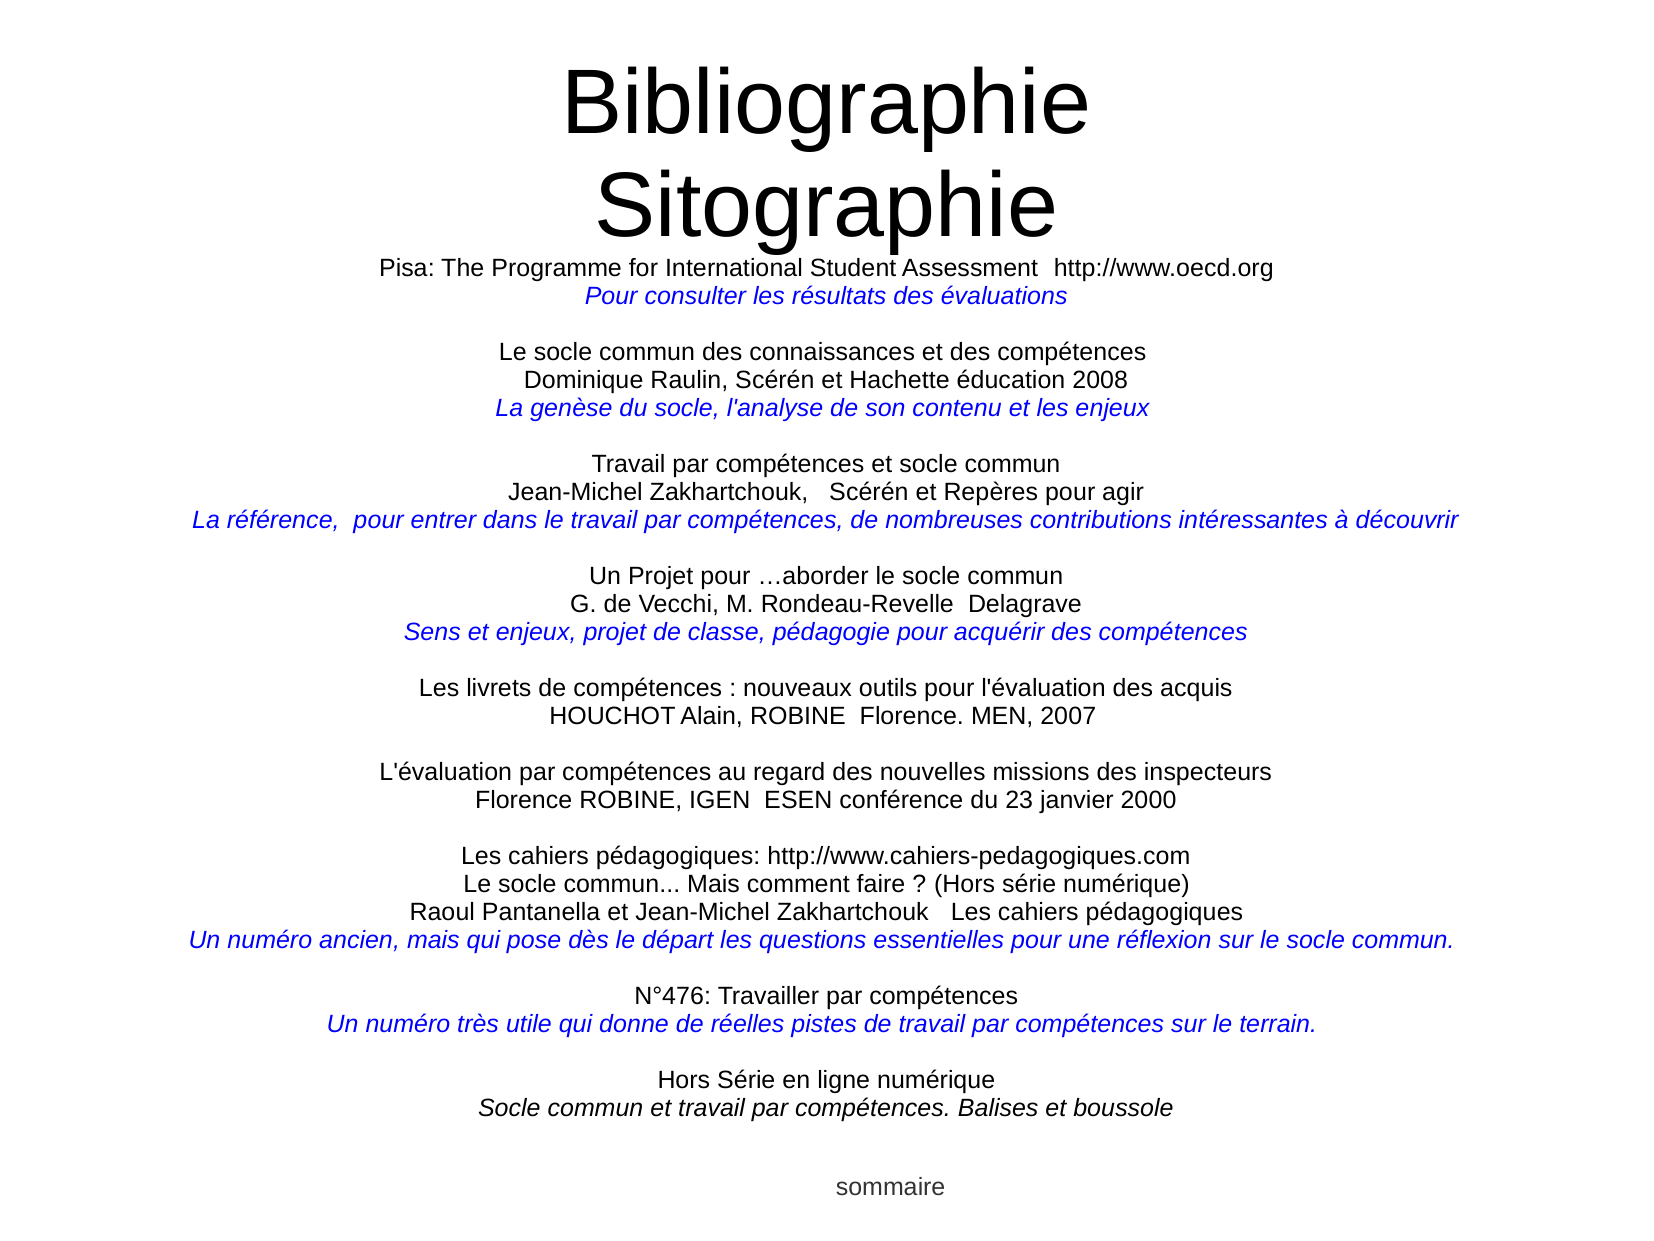

# Bibliographie Sitographie
Pisa: The Programme for International Student Assessment http://www.oecd.org
Pour consulter les résultats des évaluations
Le socle commun des connaissances et des compétences
Dominique Raulin, Scérén et Hachette éducation 2008
La genèse du socle, l'analyse de son contenu et les enjeux
Travail par compétences et socle commun
Jean-Michel Zakhartchouk, Scérén et Repères pour agir
La référence, pour entrer dans le travail par compétences, de nombreuses contributions intéressantes à découvrir
Un Projet pour …aborder le socle commun
G. de Vecchi, M. Rondeau-Revelle Delagrave
Sens et enjeux, projet de classe, pédagogie pour acquérir des compétences
Les livrets de compétences : nouveaux outils pour l'évaluation des acquis
HOUCHOT Alain, ROBINE Florence. MEN, 2007
L'évaluation par compétences au regard des nouvelles missions des inspecteurs
Florence ROBINE, IGEN ESEN conférence du 23 janvier 2000
Les cahiers pédagogiques: http://www.cahiers-pedagogiques.com
Le socle commun... Mais comment faire ? (Hors série numérique)
Raoul Pantanella et Jean-Michel Zakhartchouk Les cahiers pédagogiques
Un numéro ancien, mais qui pose dès le départ les questions essentielles pour une réflexion sur le socle commun.
N°476: Travailler par compétences
Un numéro très utile qui donne de réelles pistes de travail par compétences sur le terrain.
Hors Série en ligne numérique
Socle commun et travail par compétences. Balises et boussole
sommaire